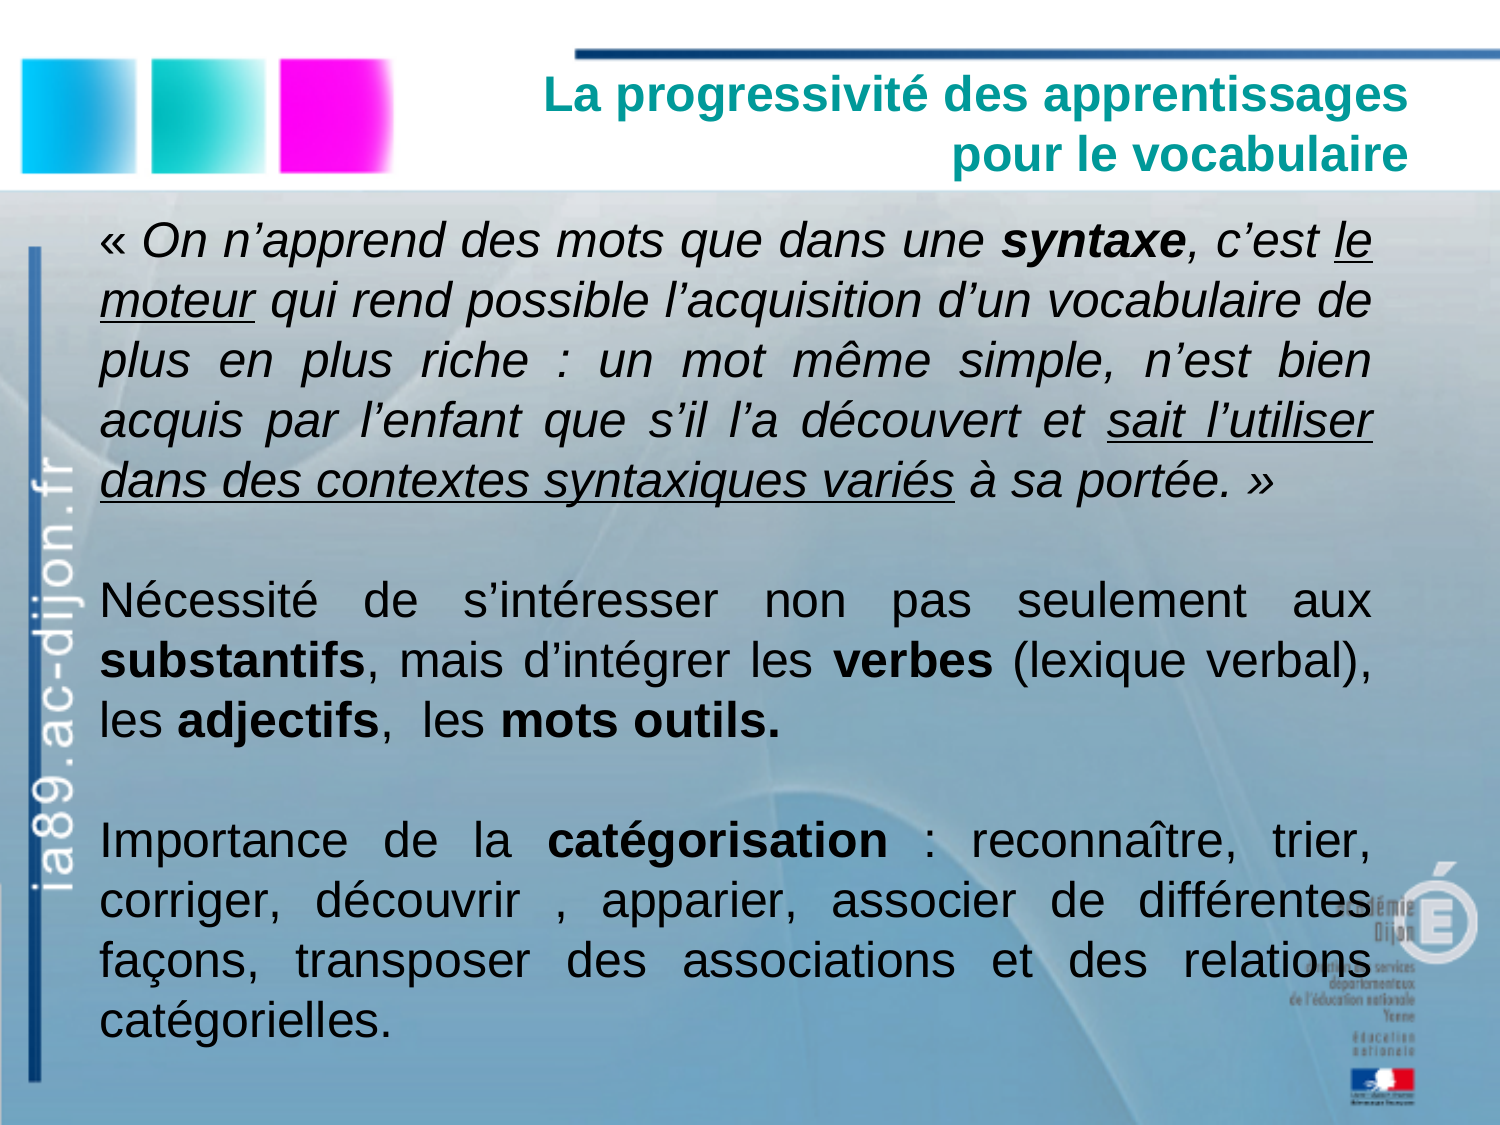

# La progressivité des apprentissages pour le vocabulaire
« On n’apprend des mots que dans une syntaxe, c’est le moteur qui rend possible l’acquisition d’un vocabulaire de plus en plus riche : un mot même simple, n’est bien acquis par l’enfant que s’il l’a découvert et sait l’utiliser dans des contextes syntaxiques variés à sa portée. »
Nécessité de s’intéresser non pas seulement aux substantifs, mais d’intégrer les verbes (lexique verbal), les adjectifs, les mots outils.
Importance de la catégorisation : reconnaître, trier, corriger, découvrir , apparier, associer de différentes façons, transposer des associations et des relations catégorielles.